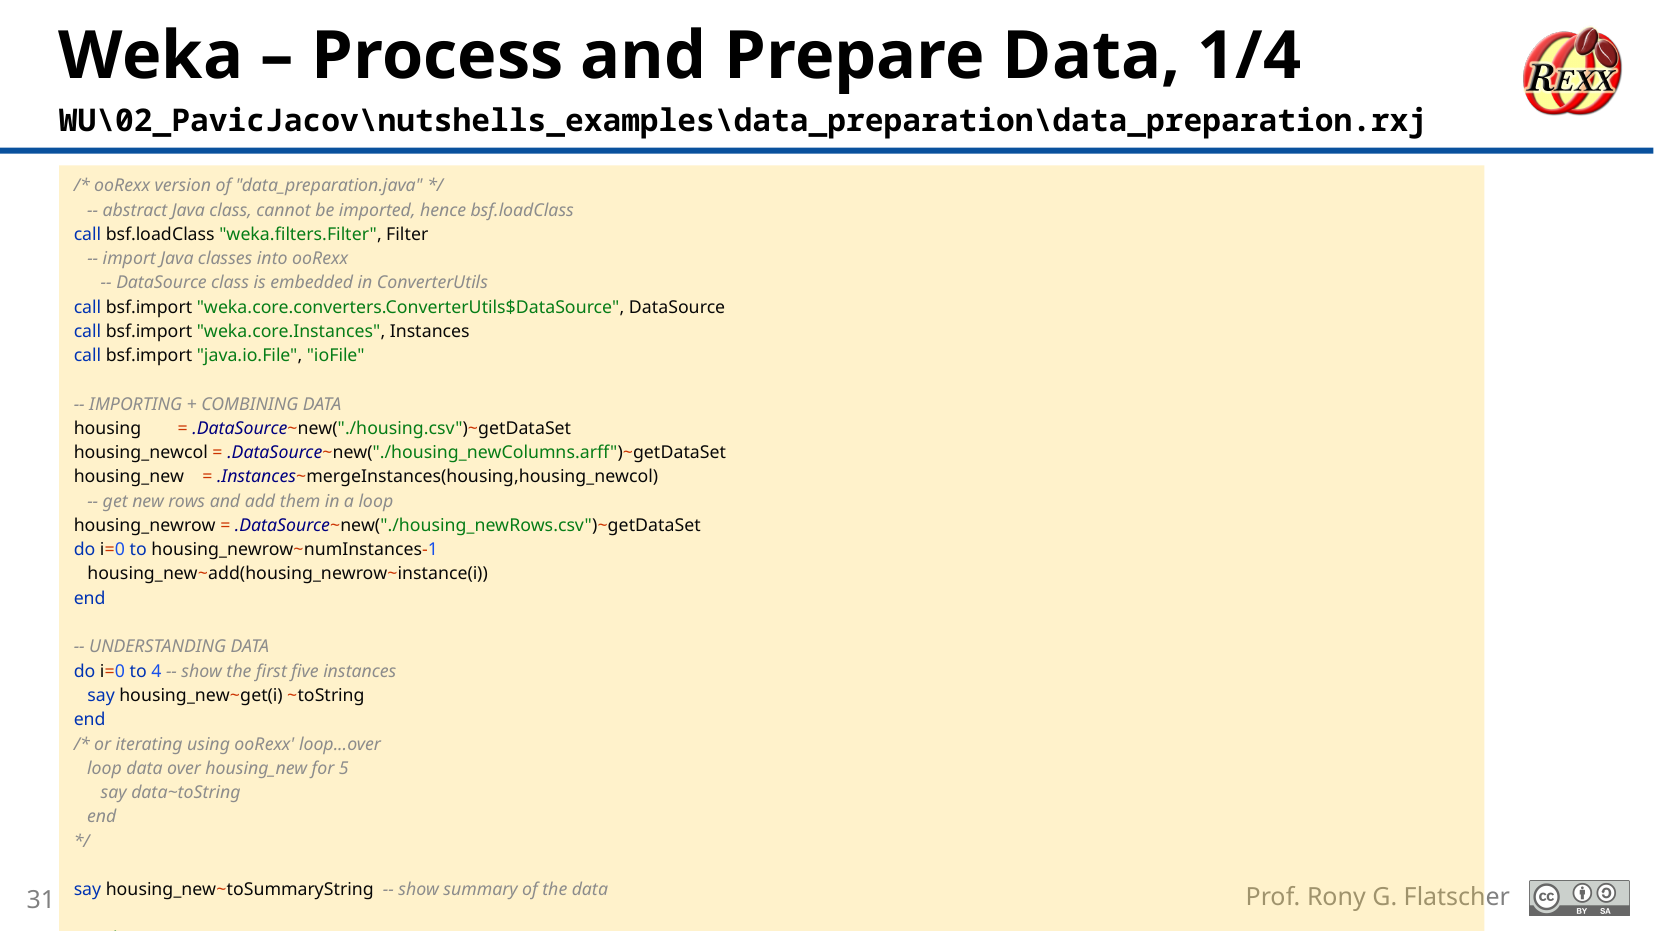

# Weka – Process and Prepare Data, 1/4 WU\02_PavicJacov\nutshells_examples\data_preparation\data_preparation.rxj
/* ooRexx version of "data_preparation.java" */
 -- abstract Java class, cannot be imported, hence bsf.loadClass
call bsf.loadClass "weka.filters.Filter", Filter
 -- import Java classes into ooRexx
 -- DataSource class is embedded in ConverterUtils
call bsf.import "weka.core.converters.ConverterUtils$DataSource", DataSource
call bsf.import "weka.core.Instances", Instances
call bsf.import "java.io.File", "ioFile"
-- IMPORTING + COMBINING DATA
housing = .DataSource~new("./housing.csv")~getDataSet
housing_newcol = .DataSource~new("./housing_newColumns.arff")~getDataSet
housing_new = .Instances~mergeInstances(housing,housing_newcol)
 -- get new rows and add them in a loop
housing_newrow = .DataSource~new("./housing_newRows.csv")~getDataSet
do i=0 to housing_newrow~numInstances-1
 housing_new~add(housing_newrow~instance(i))
end
-- UNDERSTANDING DATA
do i=0 to 4 -- show the first five instances
 say housing_new~get(i) ~toString
end
/* or iterating using ooRexx' loop...over
 loop data over housing_new for 5
 say data~toString
 end
*/
say housing_new~toSummaryString -- show summary of the data
say "housing_new:"
say housing_new~toString -- … continued …